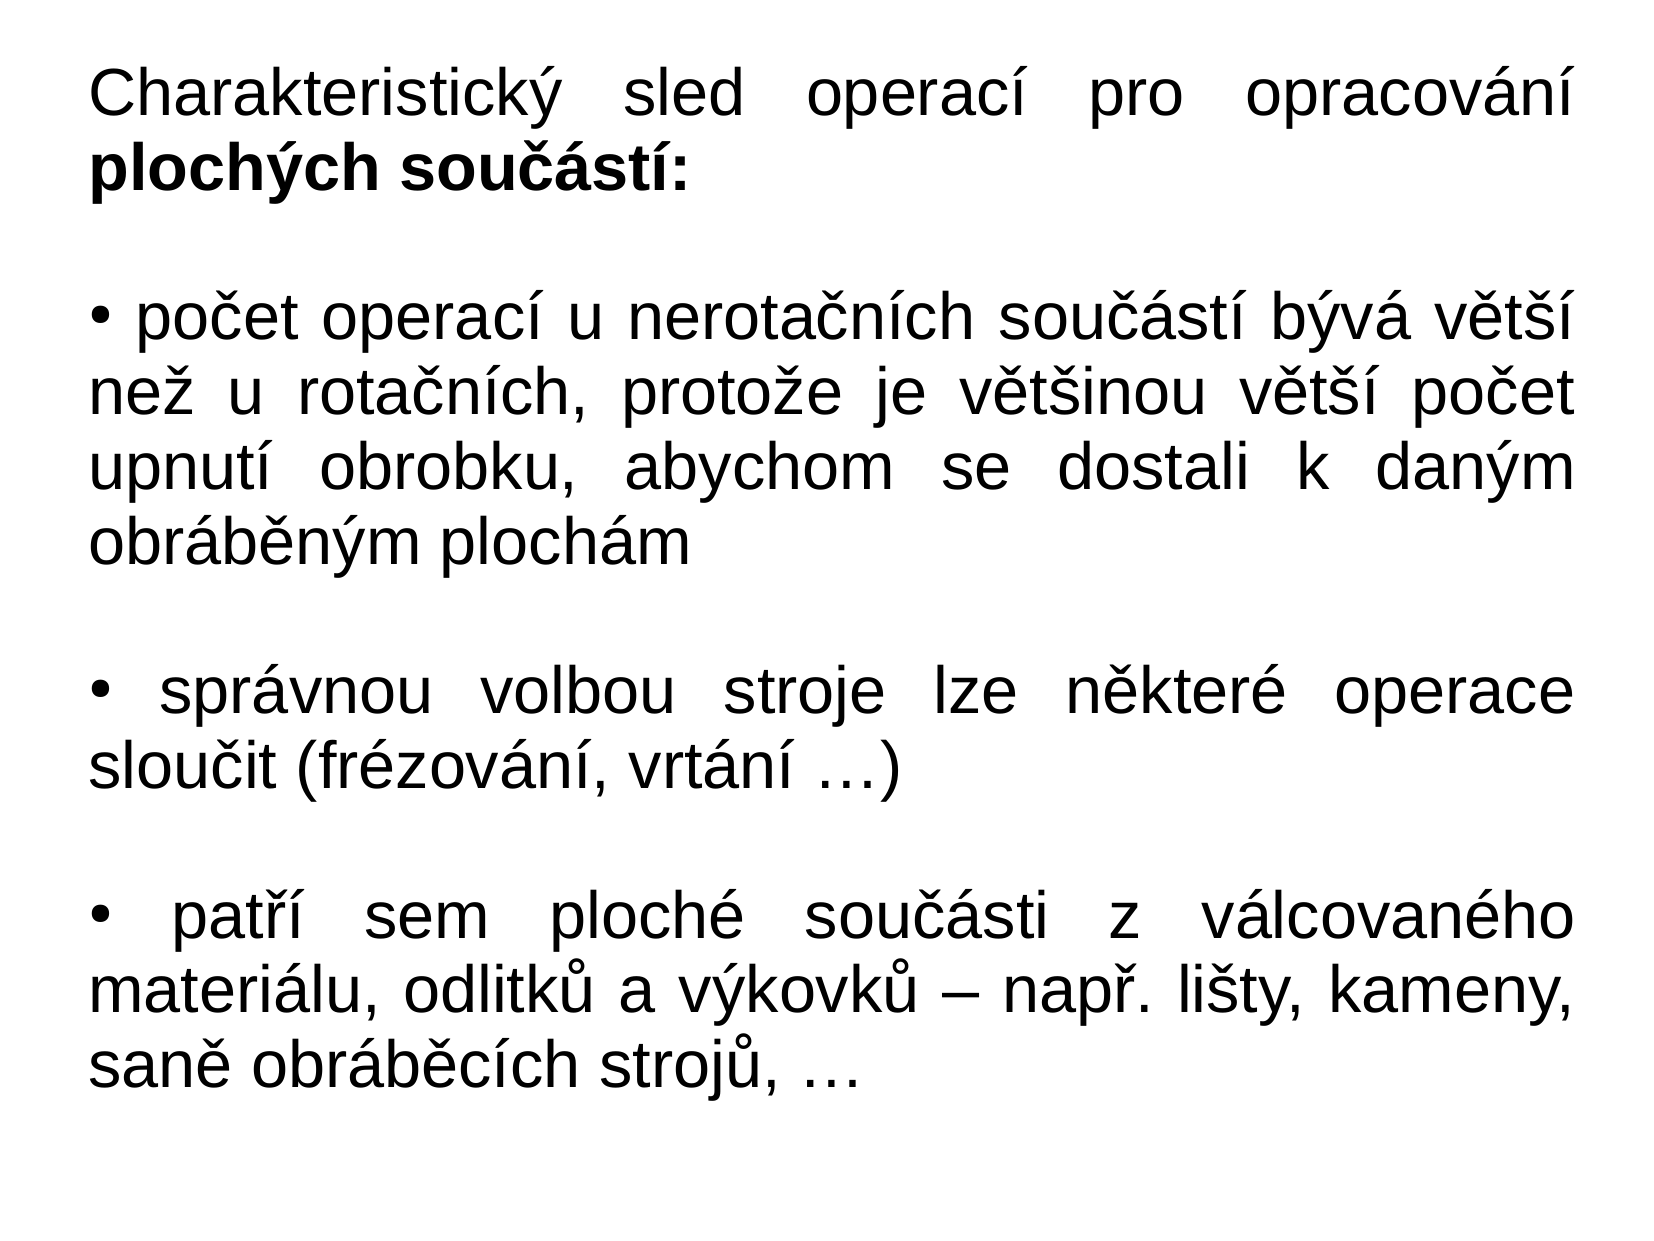

# Charakteristický sled operací pro opracování plochých součástí:
 počet operací u nerotačních součástí bývá větší než u rotačních, protože je většinou větší počet upnutí obrobku, abychom se dostali k daným obráběným plochám
 správnou volbou stroje lze některé operace sloučit (frézování, vrtání …)
 patří sem ploché součásti z válcovaného materiálu, odlitků a výkovků – např. lišty, kameny, saně obráběcích strojů, …